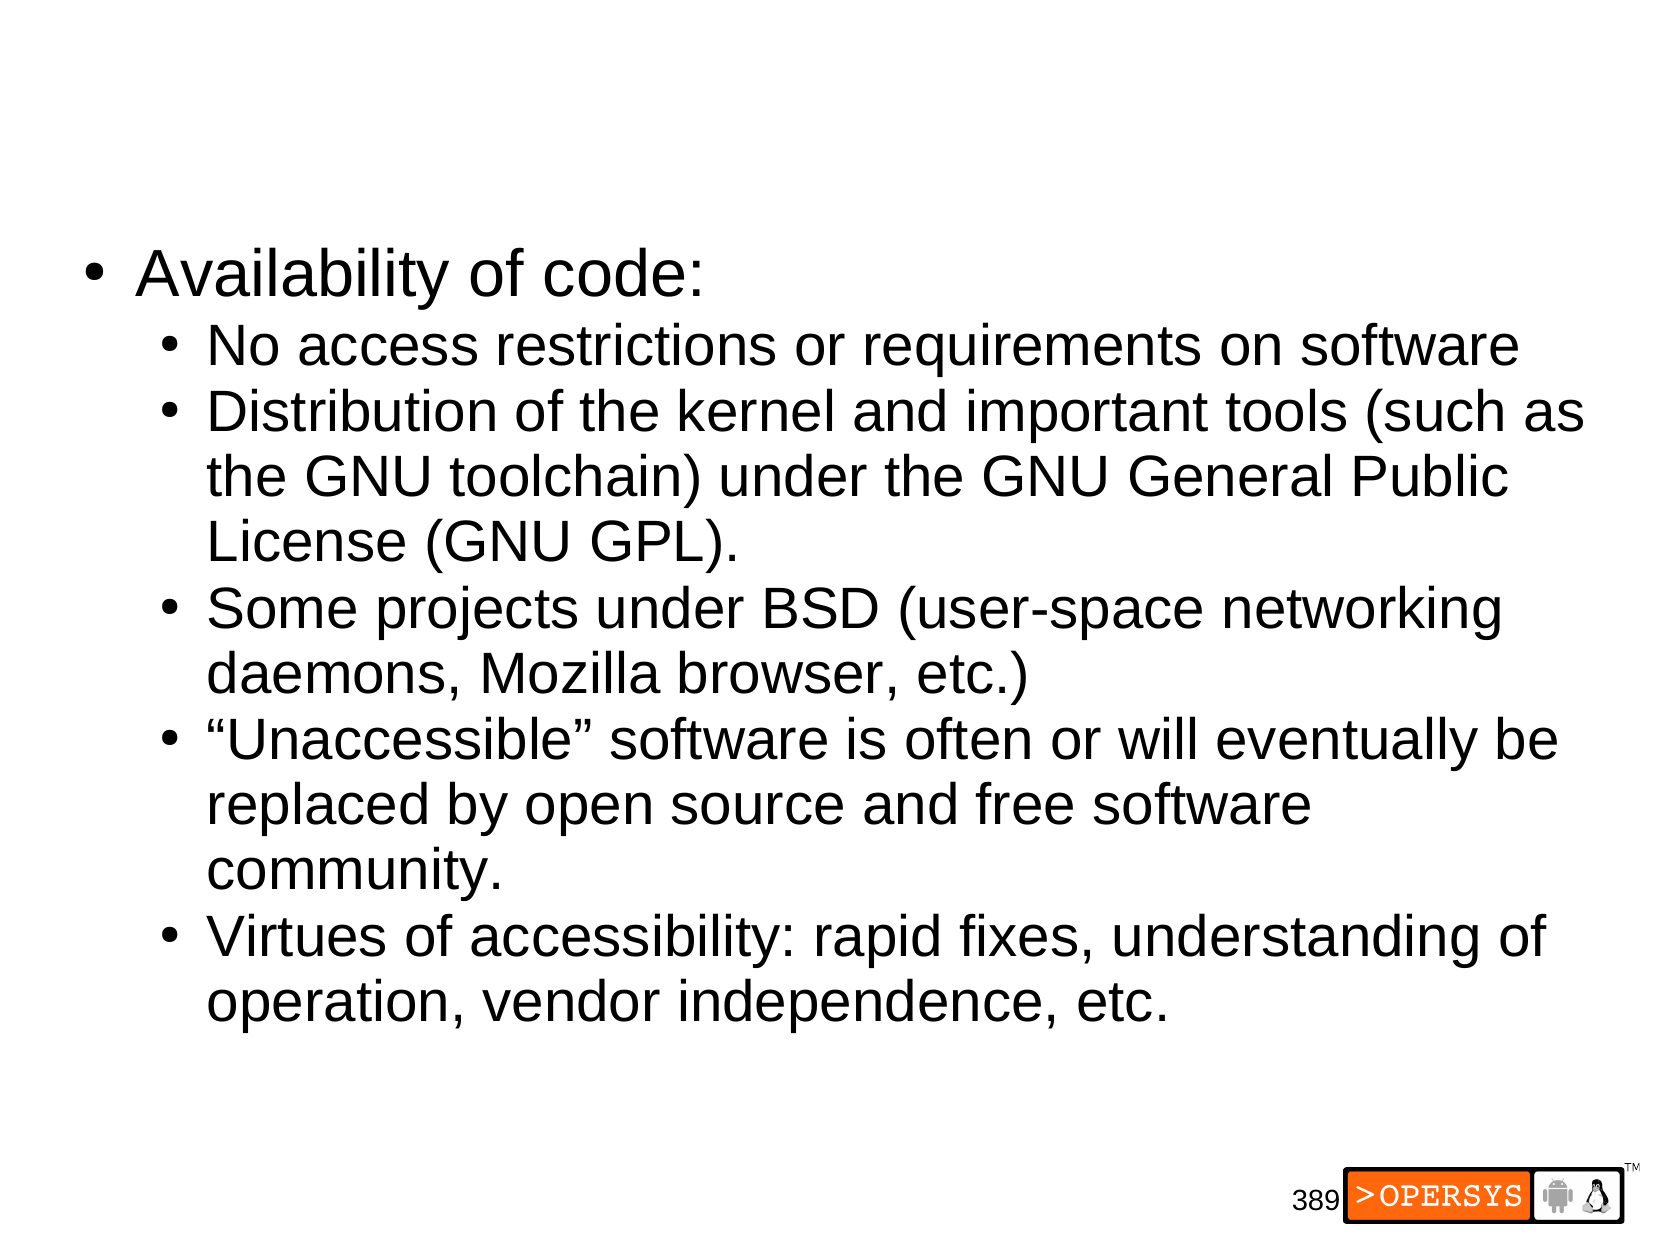

# Availability of code:
No access restrictions or requirements on software
Distribution of the kernel and important tools (such as the GNU toolchain) under the GNU General Public License (GNU GPL).
Some projects under BSD (user-space networking daemons, Mozilla browser, etc.)
“Unaccessible” software is often or will eventually be replaced by open source and free software community.
Virtues of accessibility: rapid fixes, understanding of operation, vendor independence, etc.